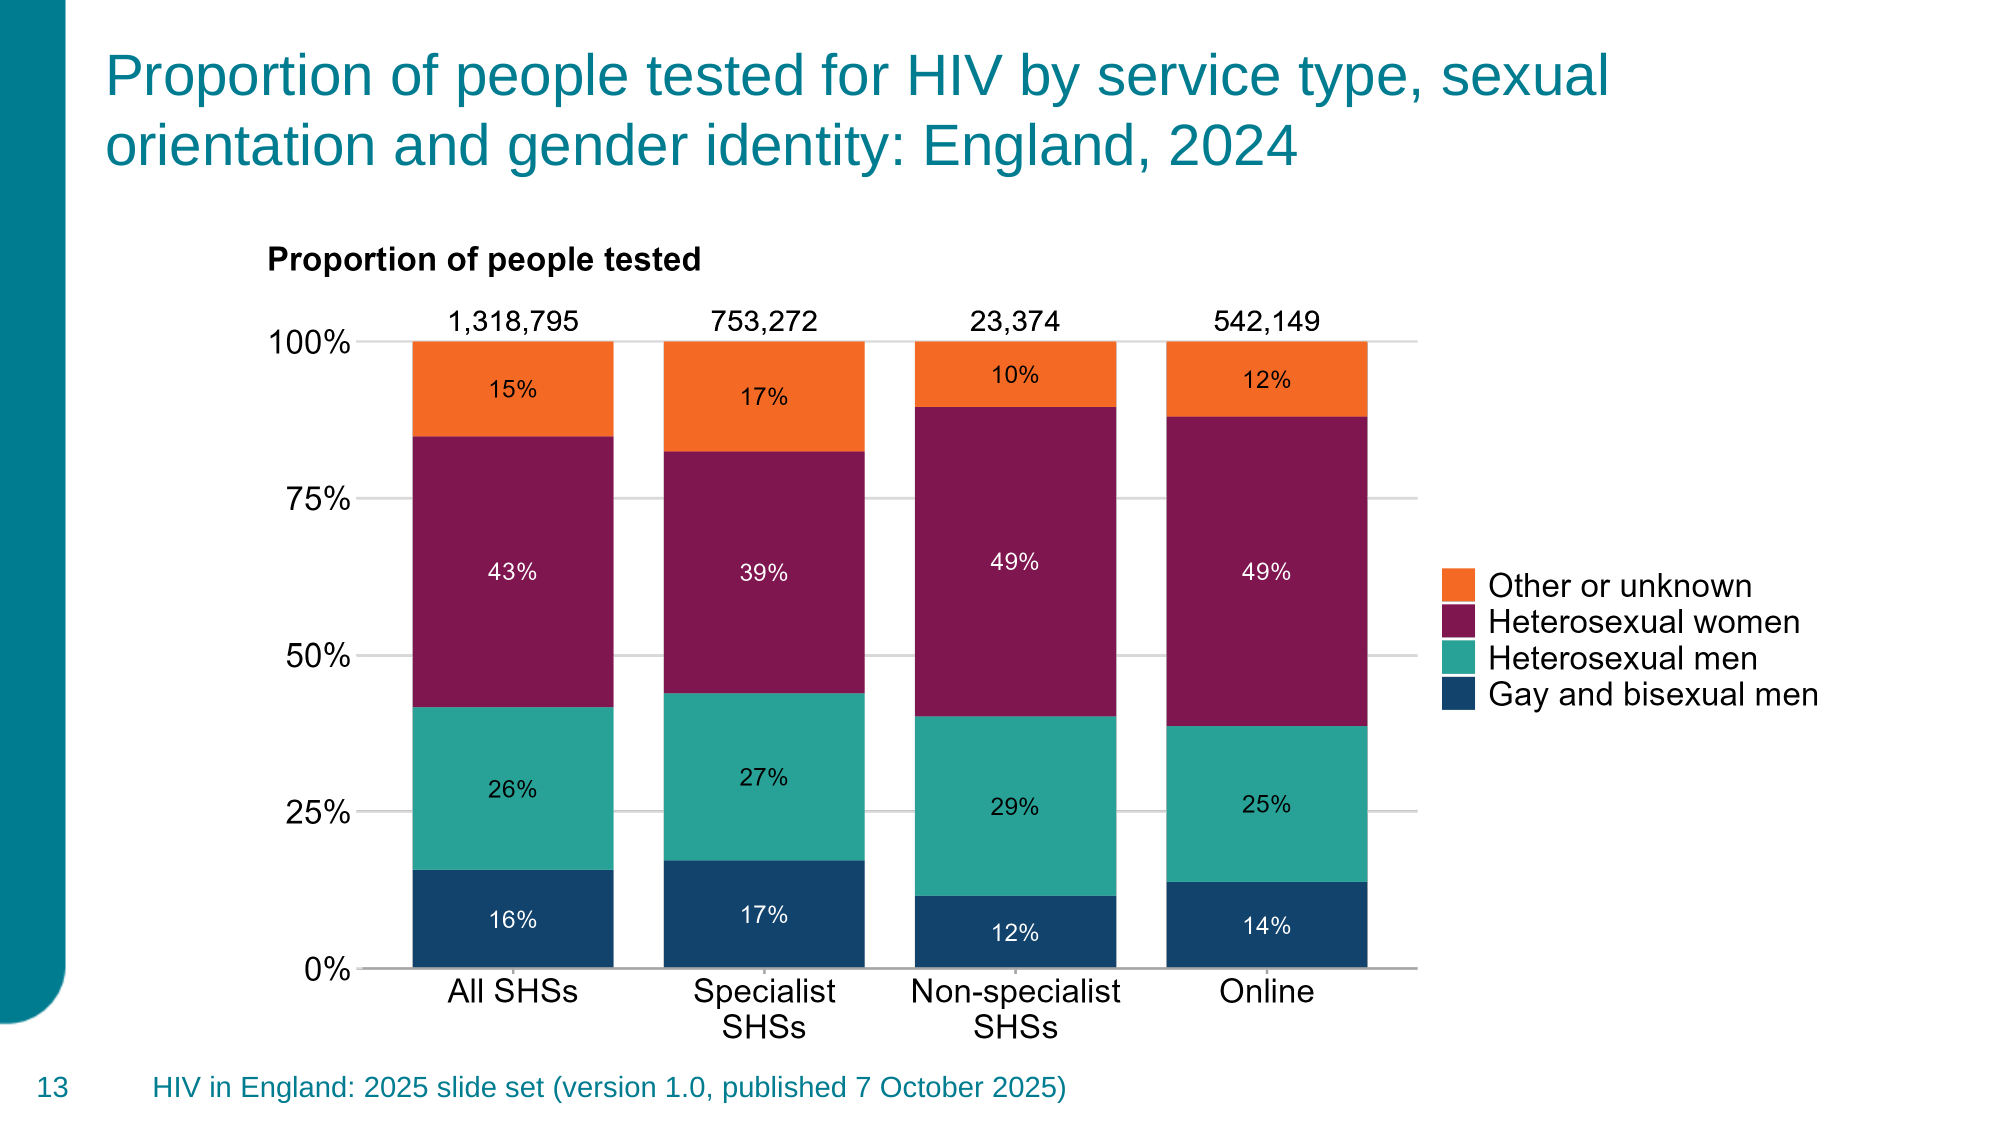

# Proportion of people tested for HIV by service type, sexual orientation and gender identity: England, 2024
13
HIV in England: 2025 slide set (version 1.0, published 7 October 2025)